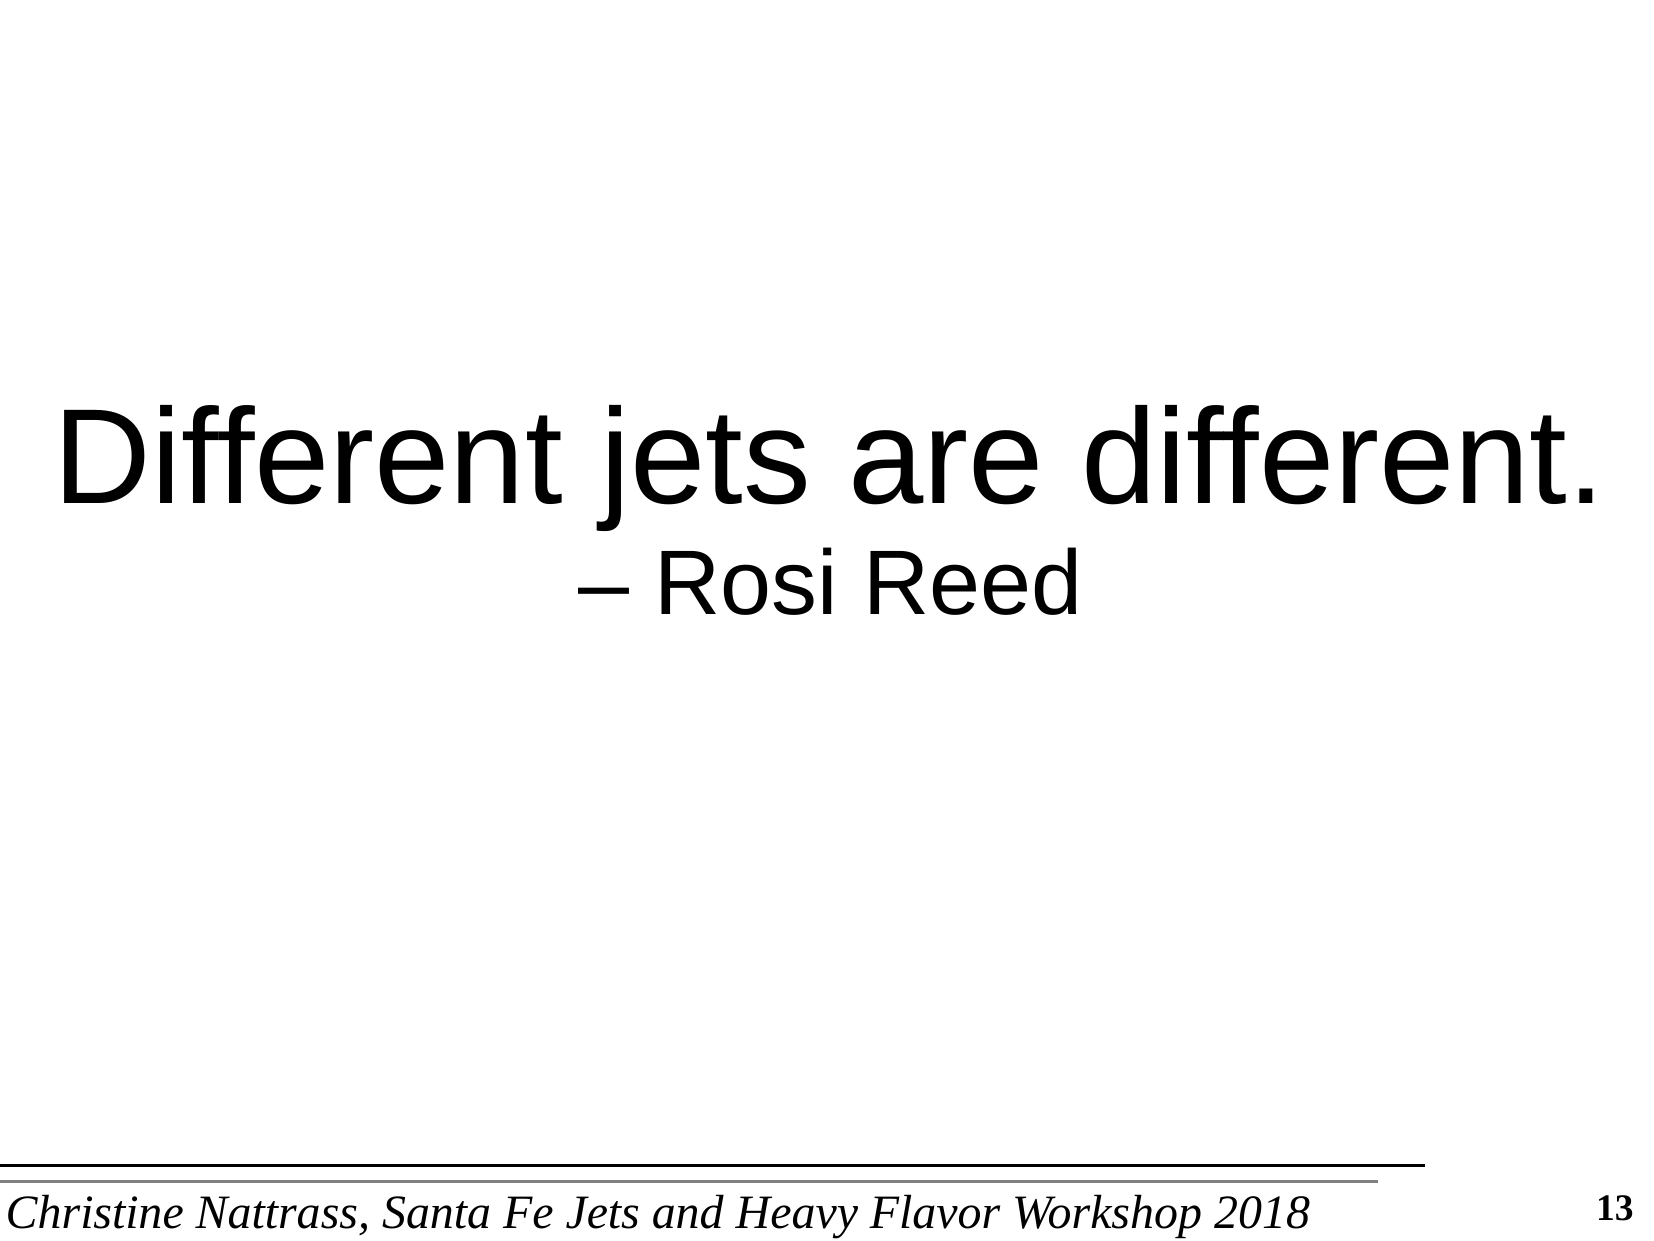

# Different jets are different. – Rosi Reed